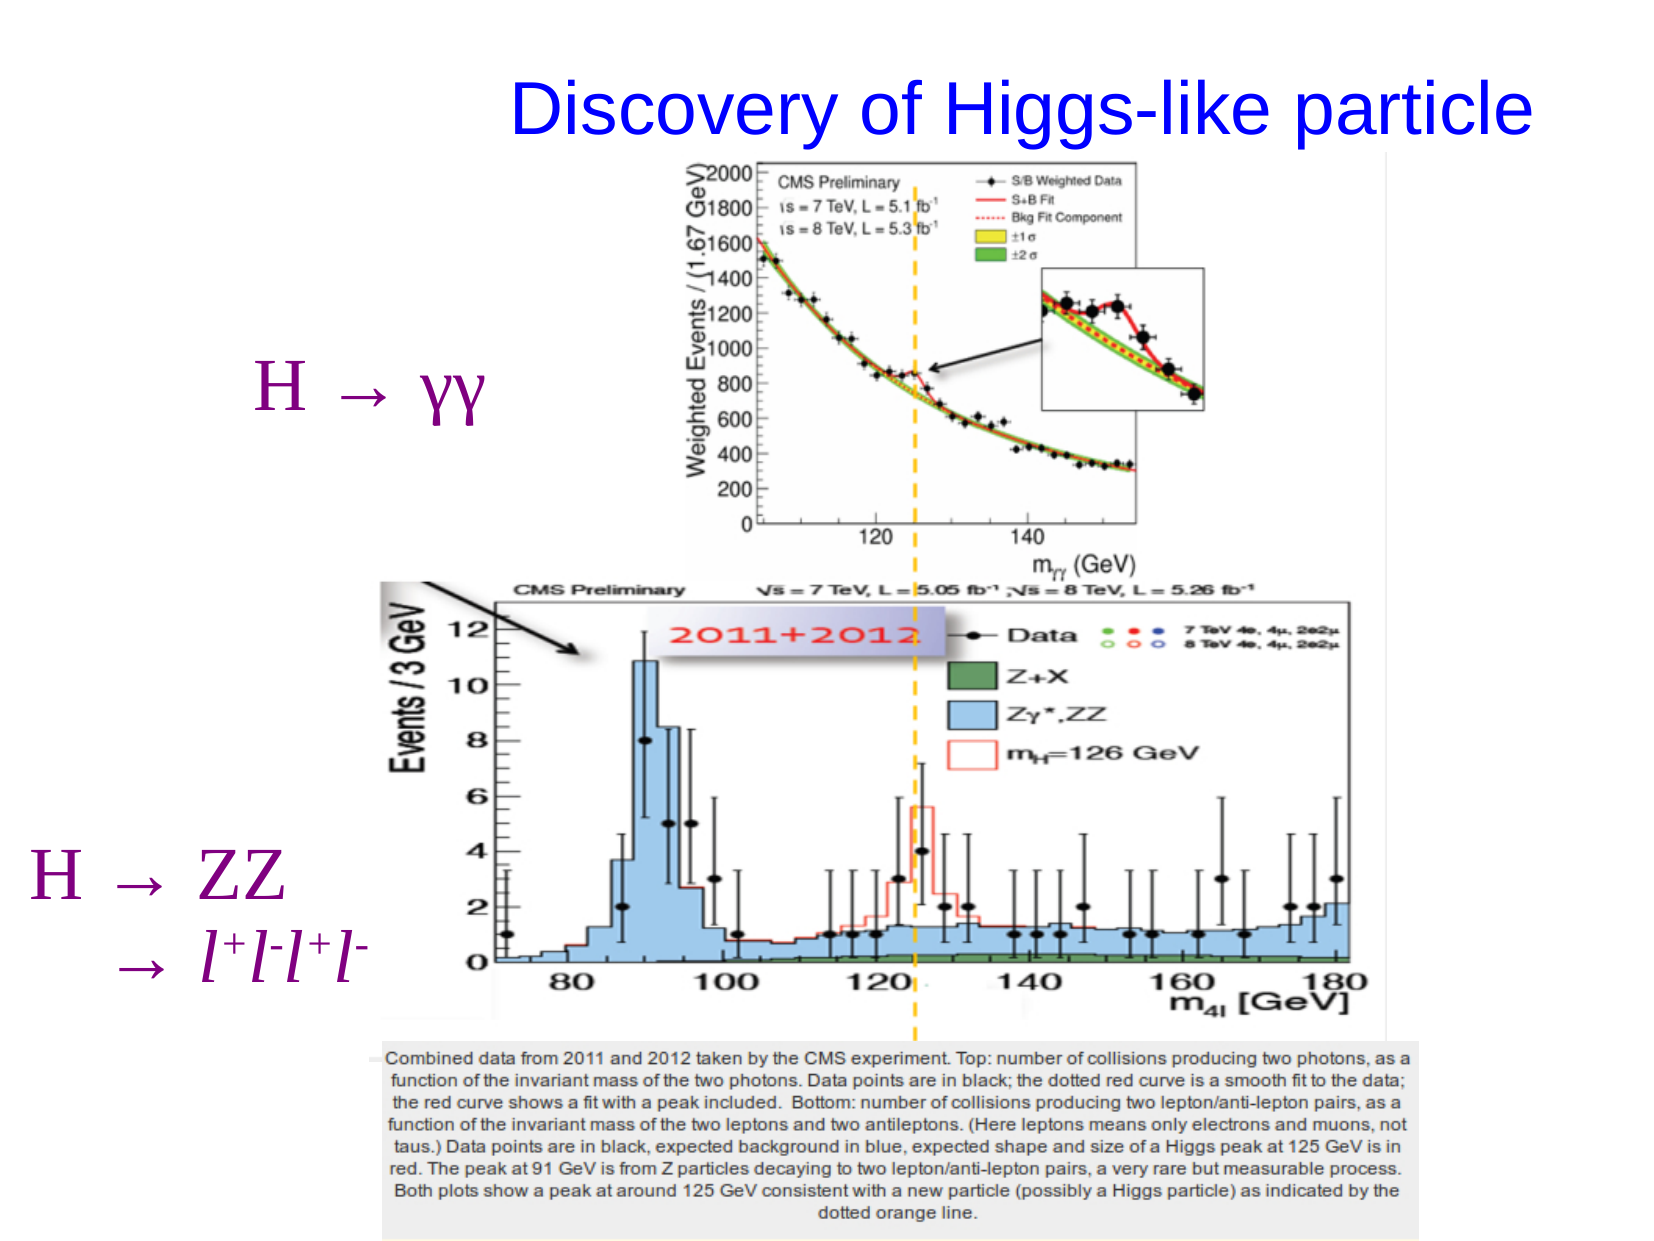

Discovery of Higgs-like particle
H → γγ
H → ZZ
 → l+l-l+l-